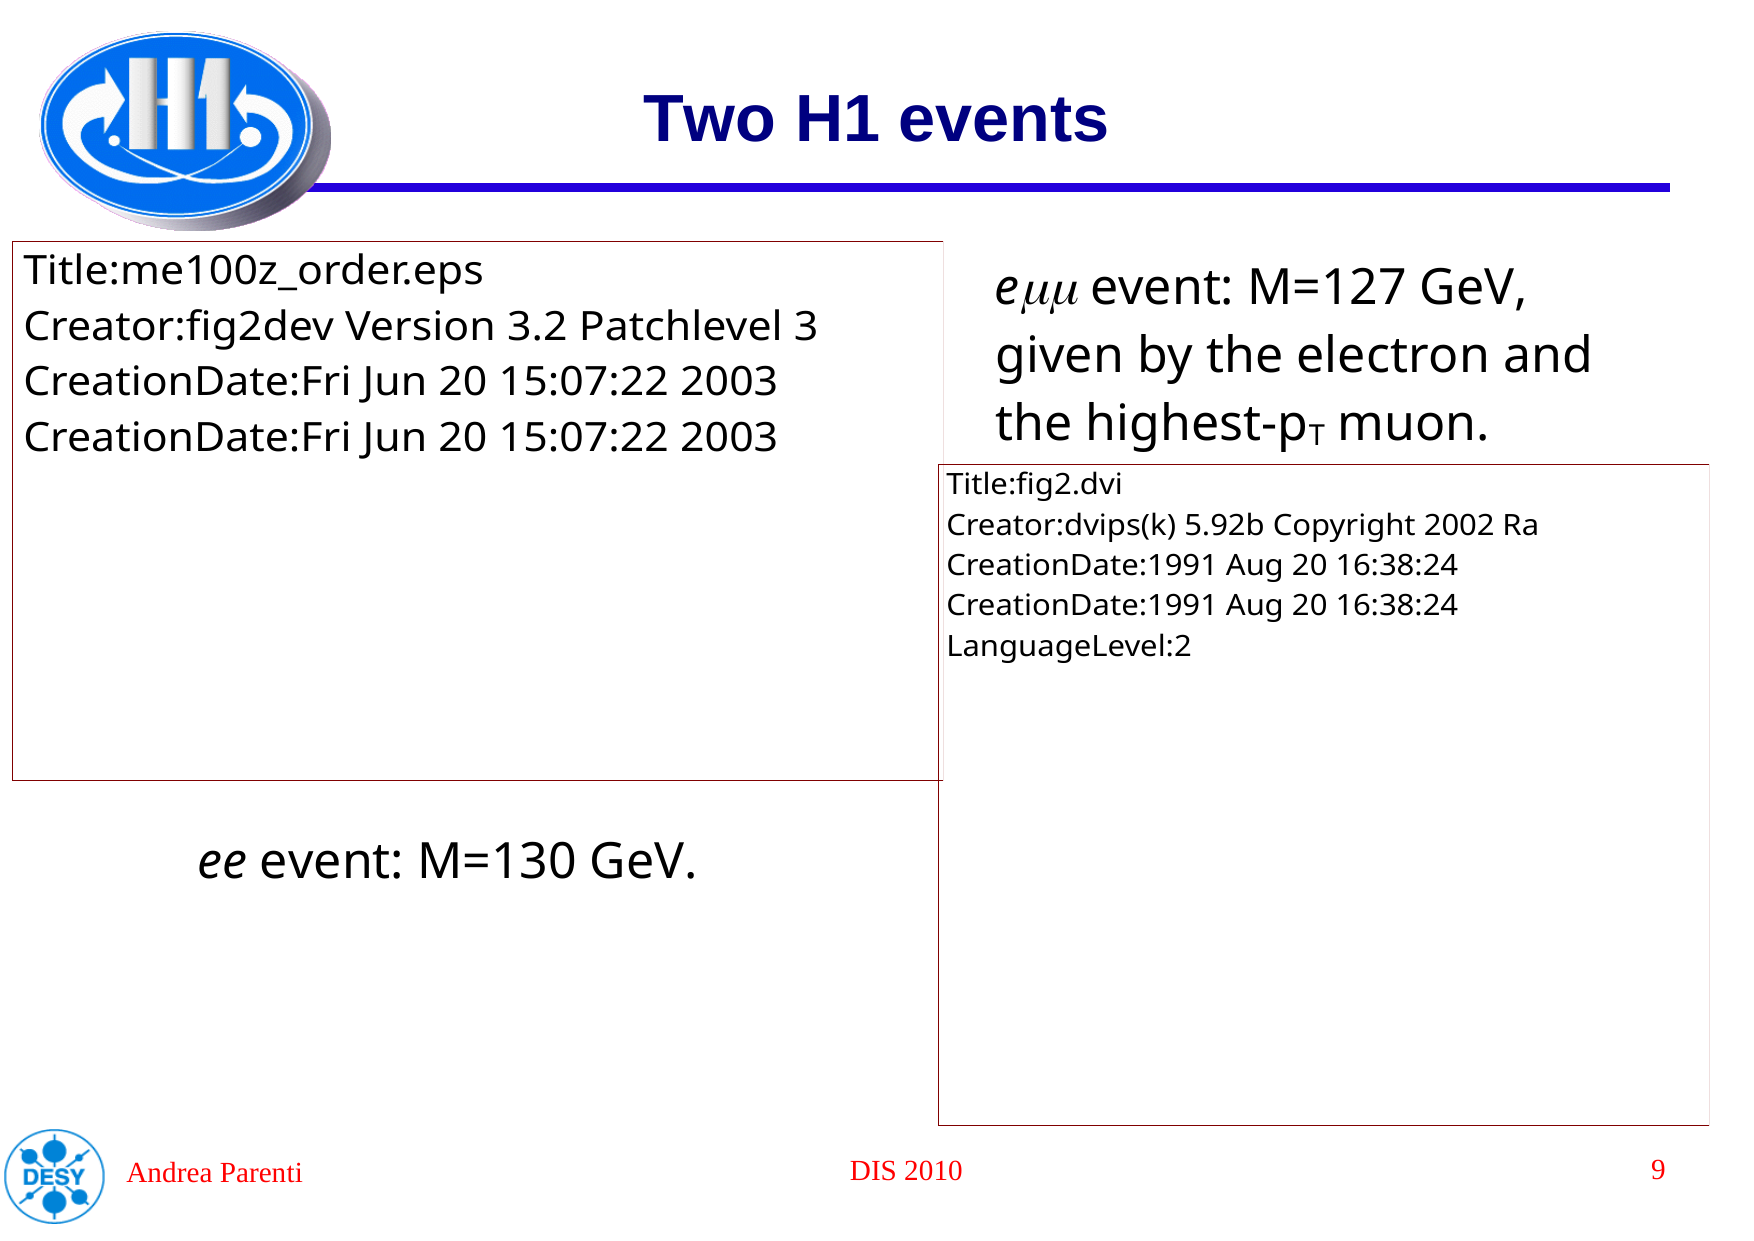

# Two H1 events
 emm event: M=127 GeV, given by the electron and the highest-pT muon.
 ee event: M=130 GeV.
9